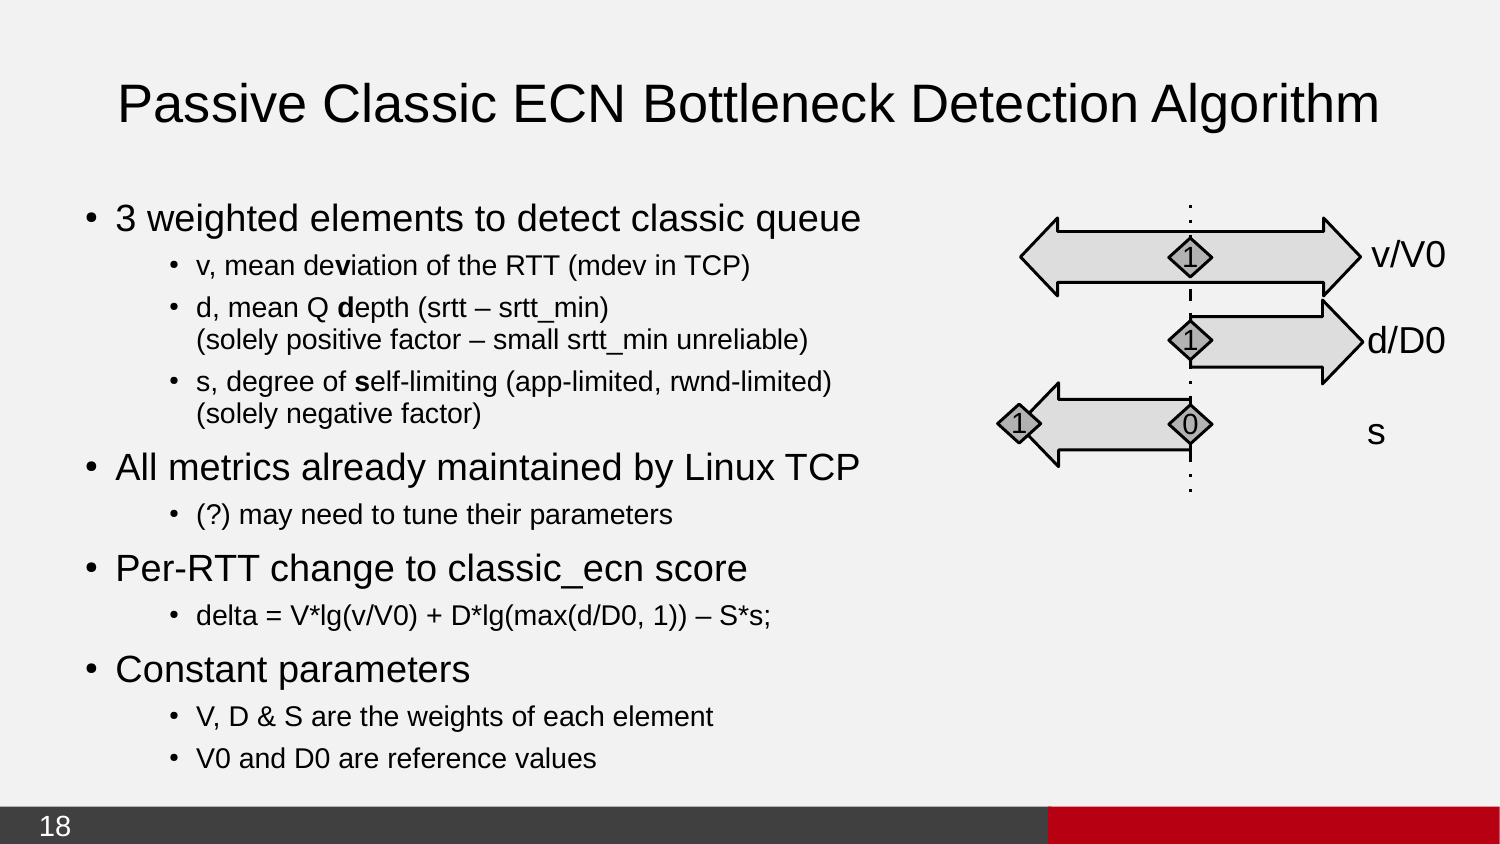

# Passive Classic ECN Bottleneck Detection Algorithm
3 weighted elements to detect classic queue
v, mean deviation of the RTT (mdev in TCP)
d, mean Q depth (srtt – srtt_min)
(solely positive factor – small srtt_min unreliable)
s, degree of self-limiting (app-limited, rwnd-limited)
(solely negative factor)
All metrics already maintained by Linux TCP
(?) may need to tune their parameters
Per-RTT change to classic_ecn score
delta = V*lg(v/V0) + D*lg(max(d/D0, 1)) – S*s;
Constant parameters
V, D & S are the weights of each element
V0 and D0 are reference values
v/V0
1
d/D0
1
s
1
0
18